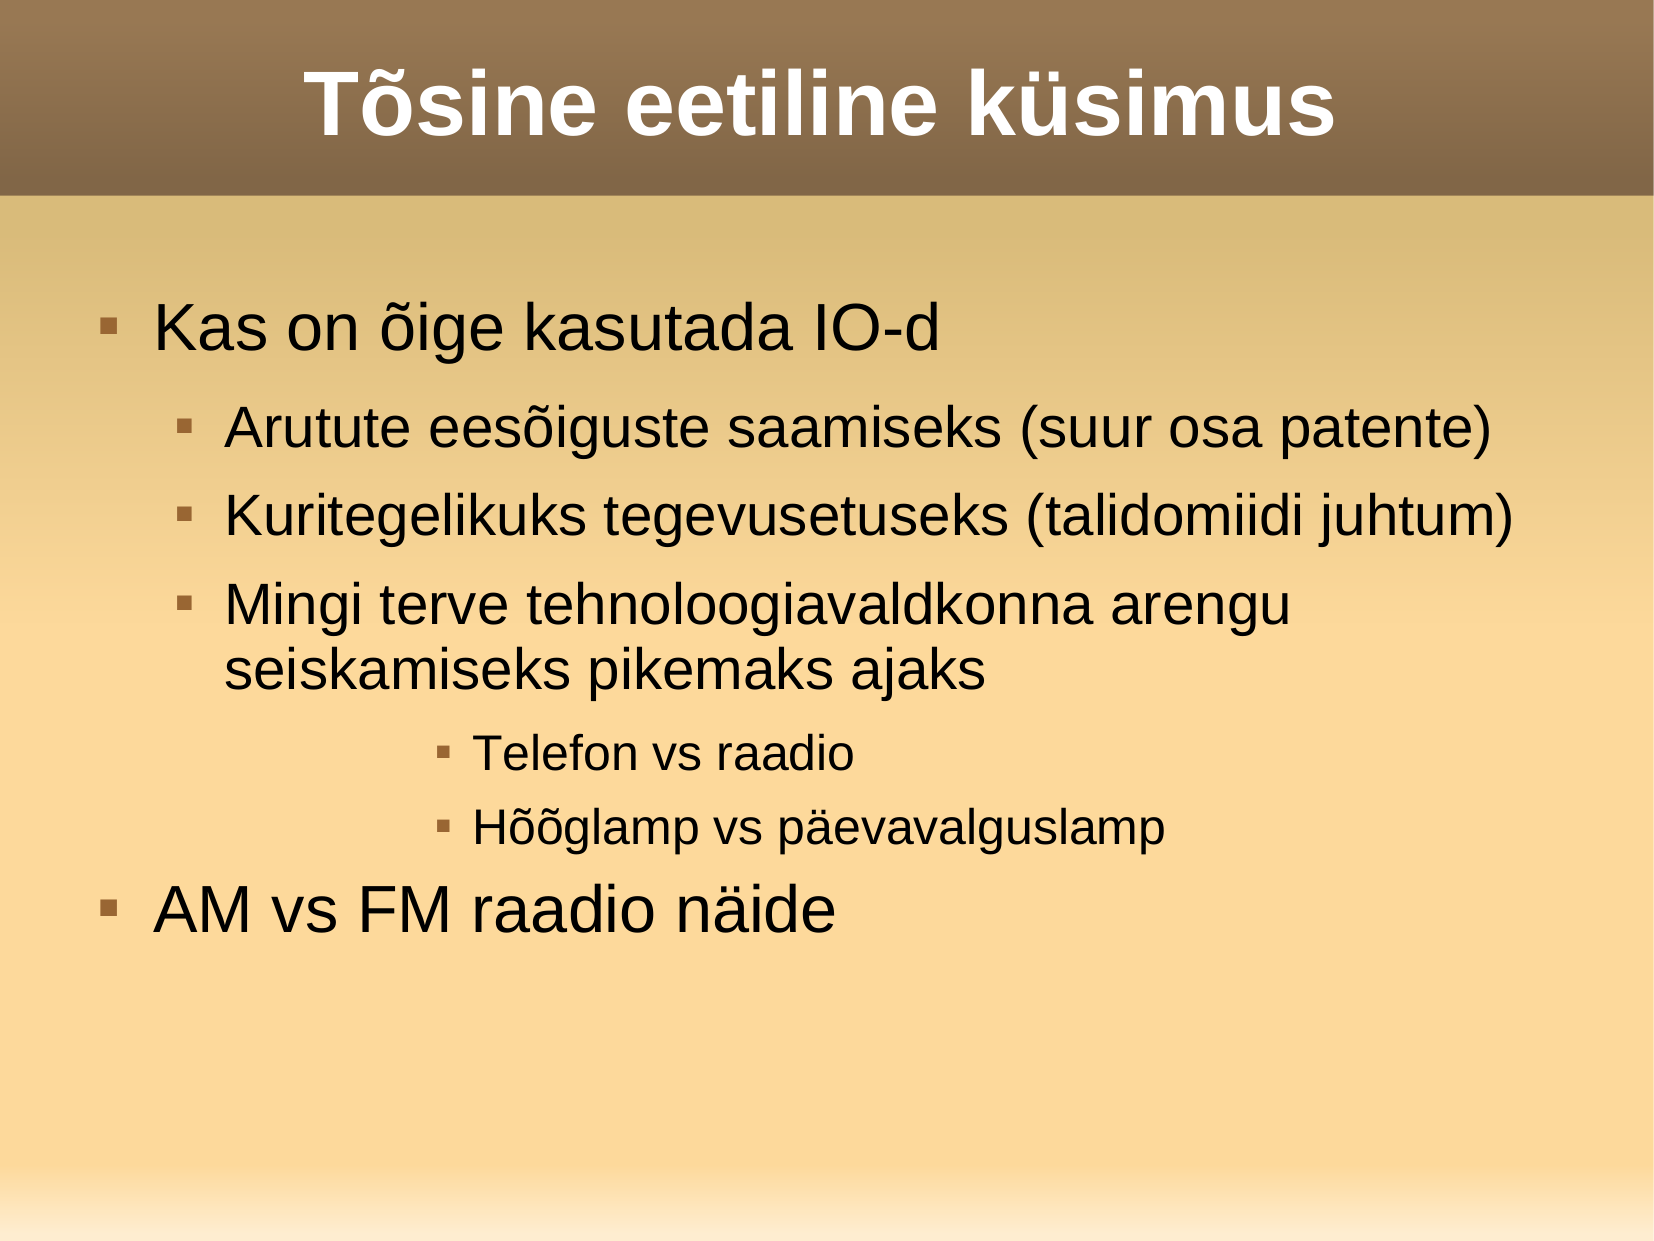

# Tõsine eetiline küsimus
Kas on õige kasutada IO-d
Arutute eesõiguste saamiseks (suur osa patente)
Kuritegelikuks tegevusetuseks (talidomiidi juhtum)
Mingi terve tehnoloogiavaldkonna arengu seiskamiseks pikemaks ajaks
Telefon vs raadio
Hõõglamp vs päevavalguslamp
AM vs FM raadio näide